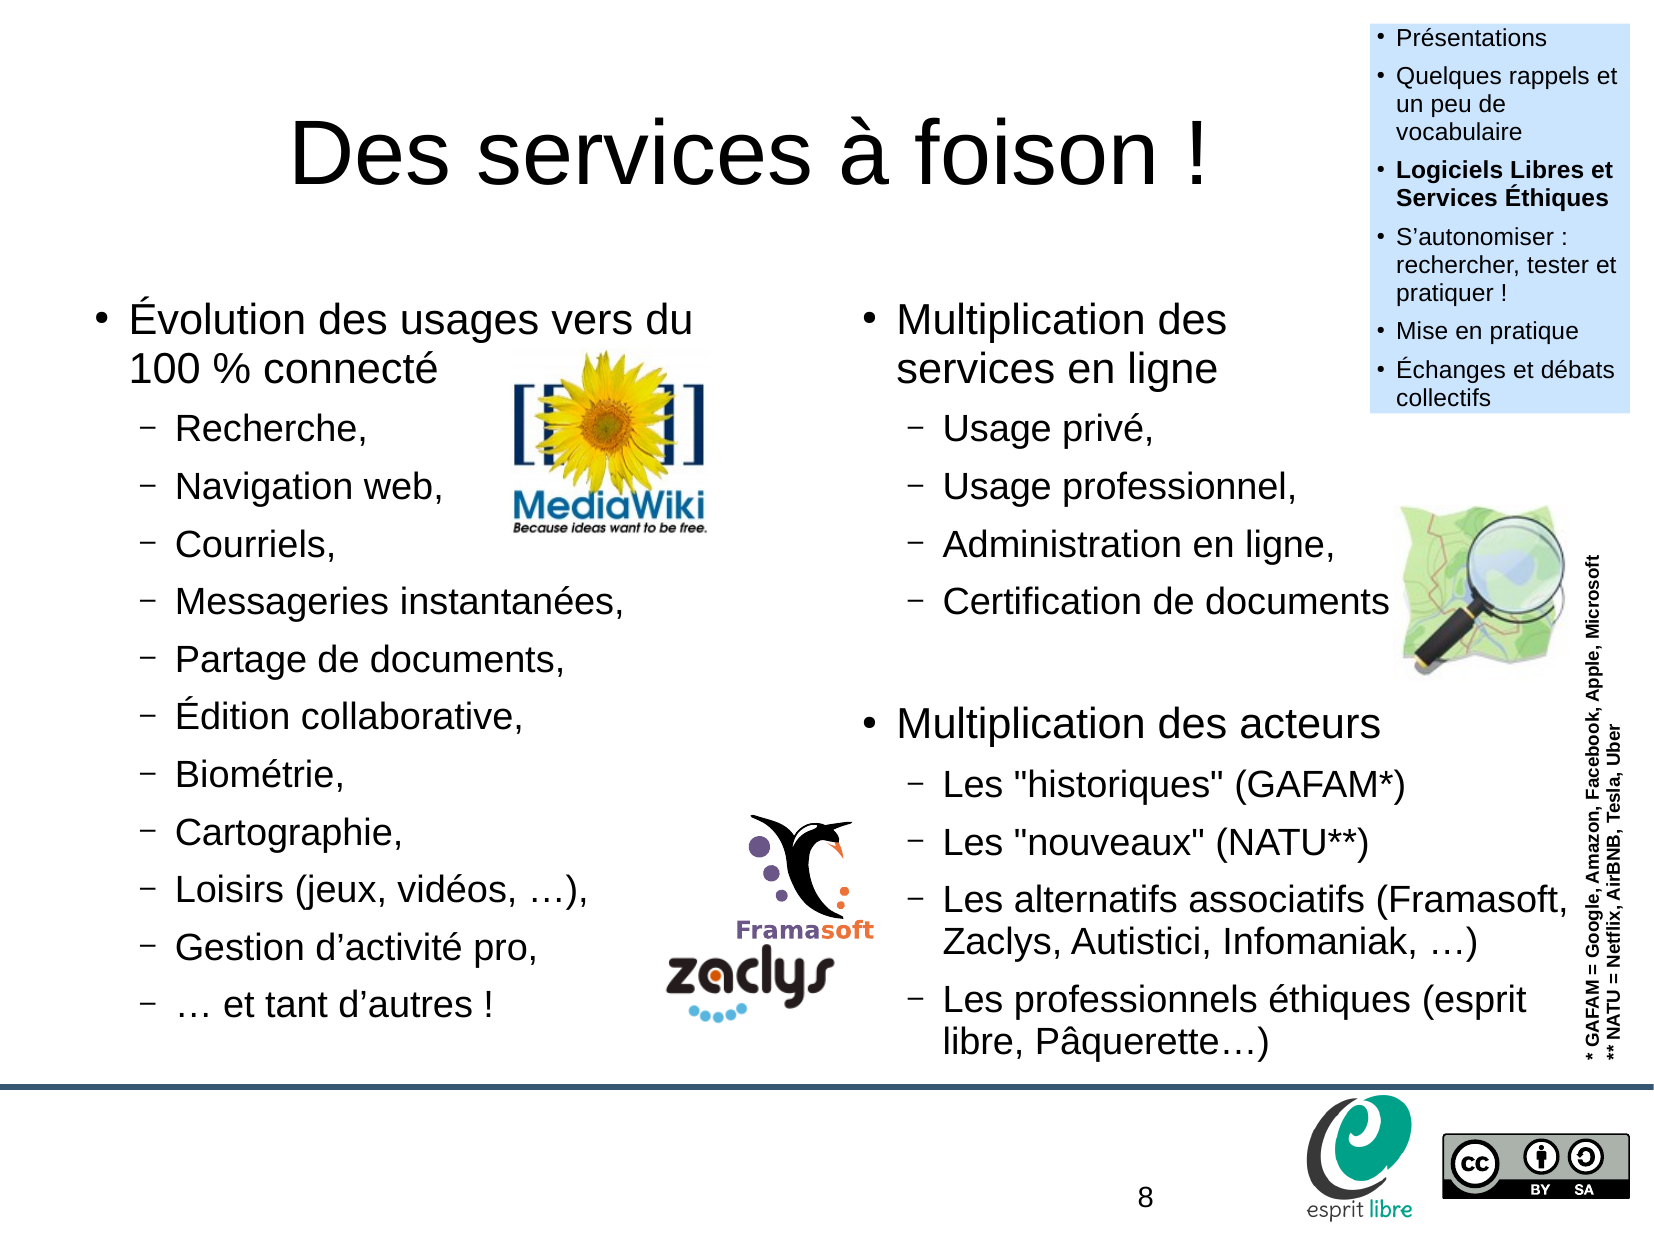

Présentations
Quelques rappels et un peu de vocabulaire
Logiciels Libres et Services Éthiques
S’autonomiser : rechercher, tester et pratiquer !
Mise en pratique
Échanges et débats collectifs
# Des services à foison !
Évolution des usages vers du 100 % connecté
Recherche,
Navigation web,
Courriels,
Messageries instantanées,
Partage de documents,
Édition collaborative,
Biométrie,
Cartographie,
Loisirs (jeux, vidéos, …),
Gestion d’activité pro,
… et tant d’autres !
Multiplication des
services en ligne
Usage privé,
Usage professionnel,
Administration en ligne,
Certification de documents…
Multiplication des acteurs
Les "historiques" (GAFAM*)
Les "nouveaux" (NATU**)
Les alternatifs associatifs (Framasoft, Zaclys, Autistici, Infomaniak, …)
Les professionnels éthiques (esprit libre, Pâquerette…)
* GAFAM = Google, Amazon, Facebook, Apple, Microsoft
** NATU = Netflix, AirBNB, Tesla, Uber